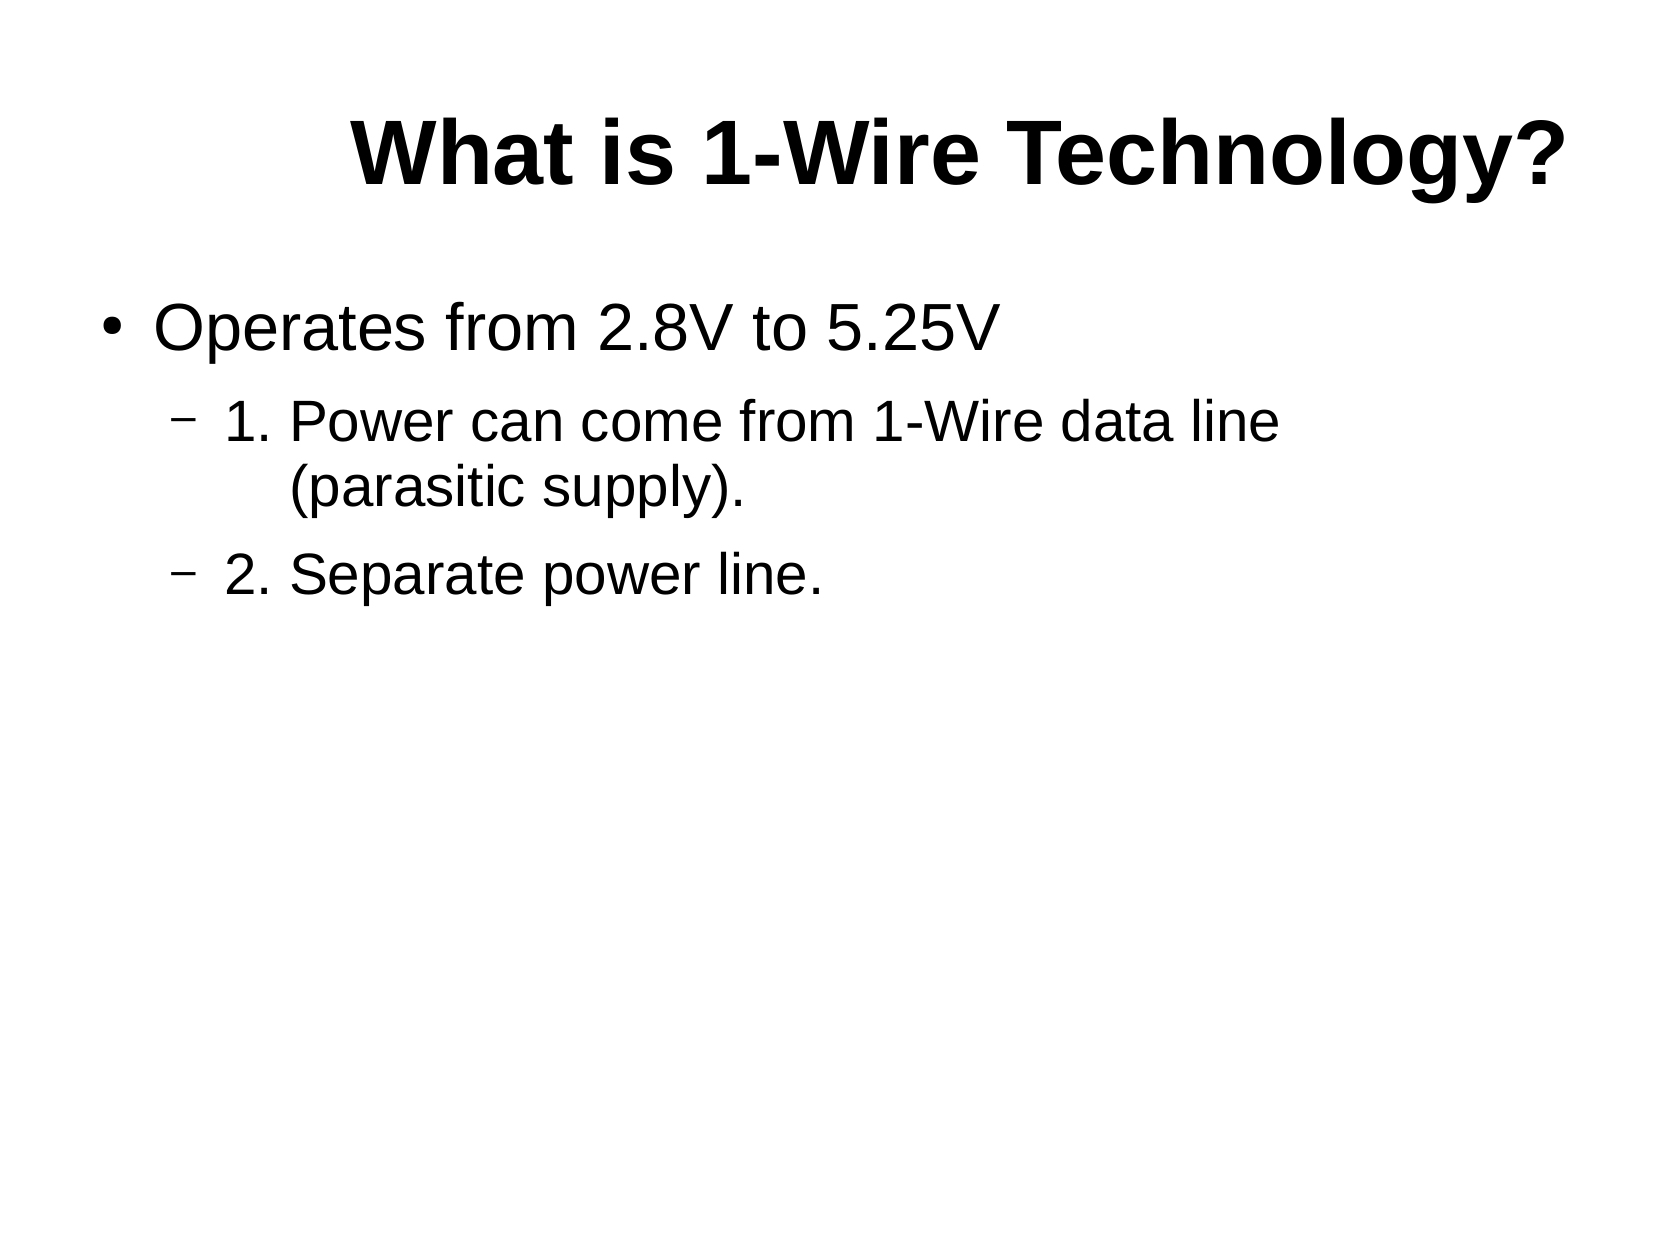

# What is 1-Wire Technology?
Operates from 2.8V to 5.25V
1. Power can come from 1-Wire data line
 (parasitic supply).
2. Separate power line.